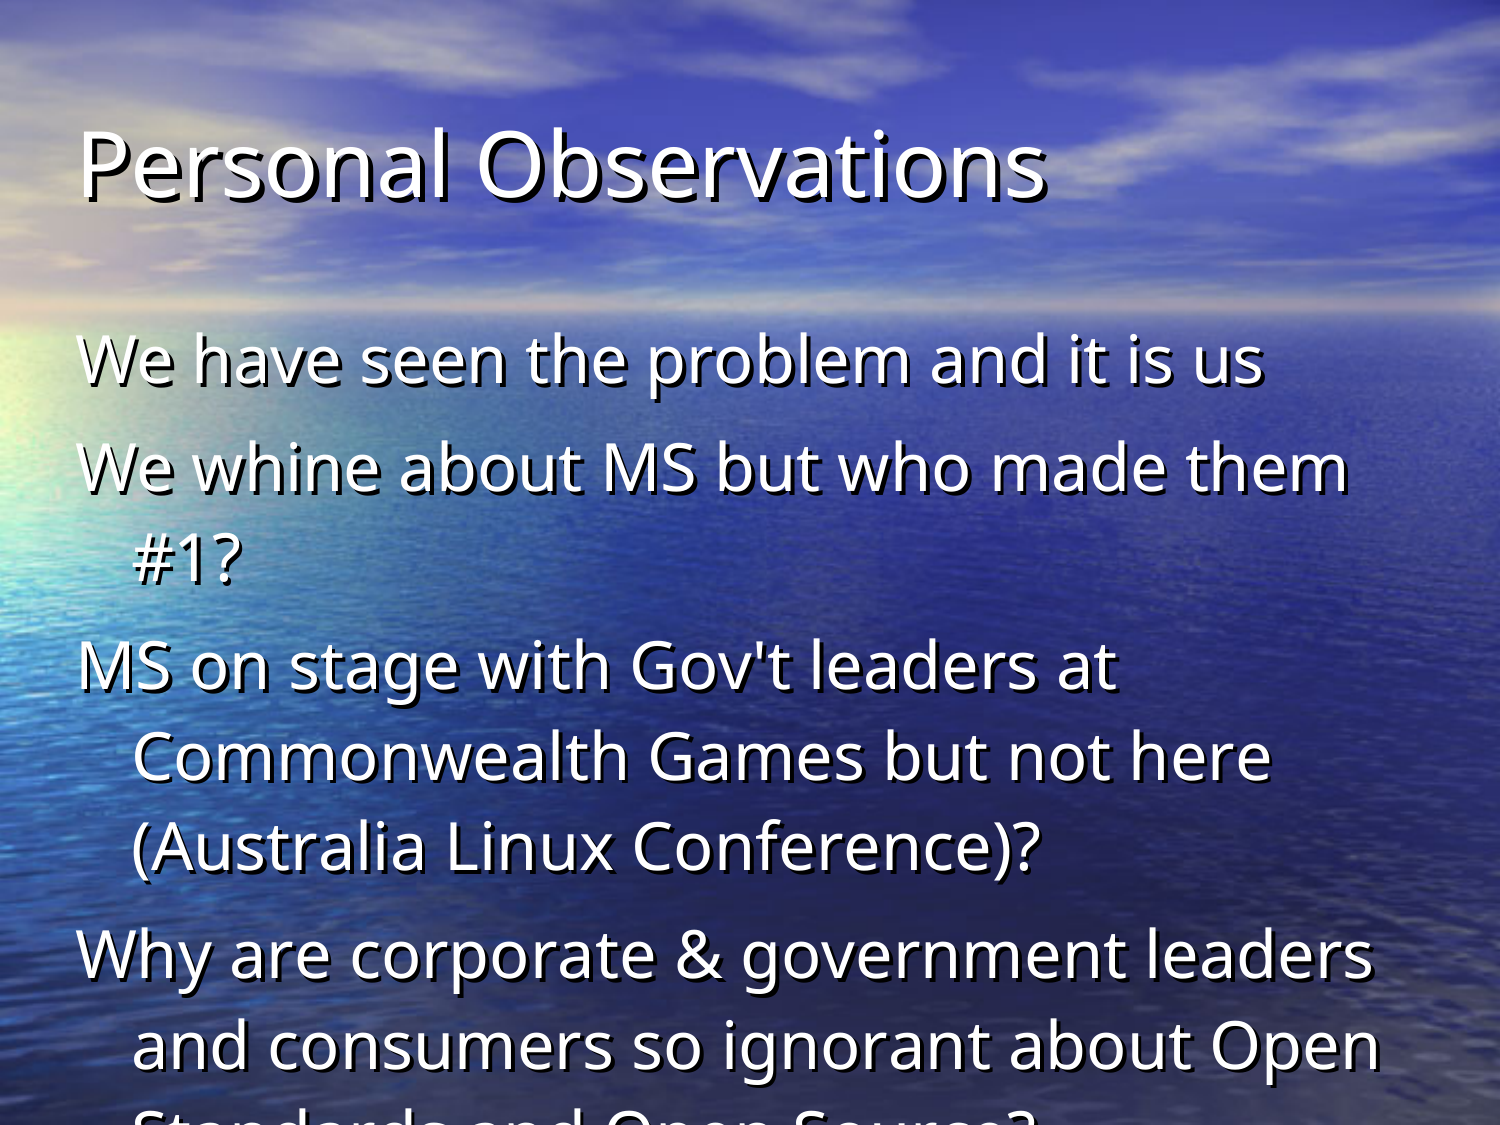

# Personal Observations
We have seen the problem and it is us
We whine about MS but who made them #1?
MS on stage with Gov't leaders at Commonwealth Games but not here (Australia Linux Conference)?
Why are corporate & government leaders and consumers so ignorant about Open Standards and Open Source?